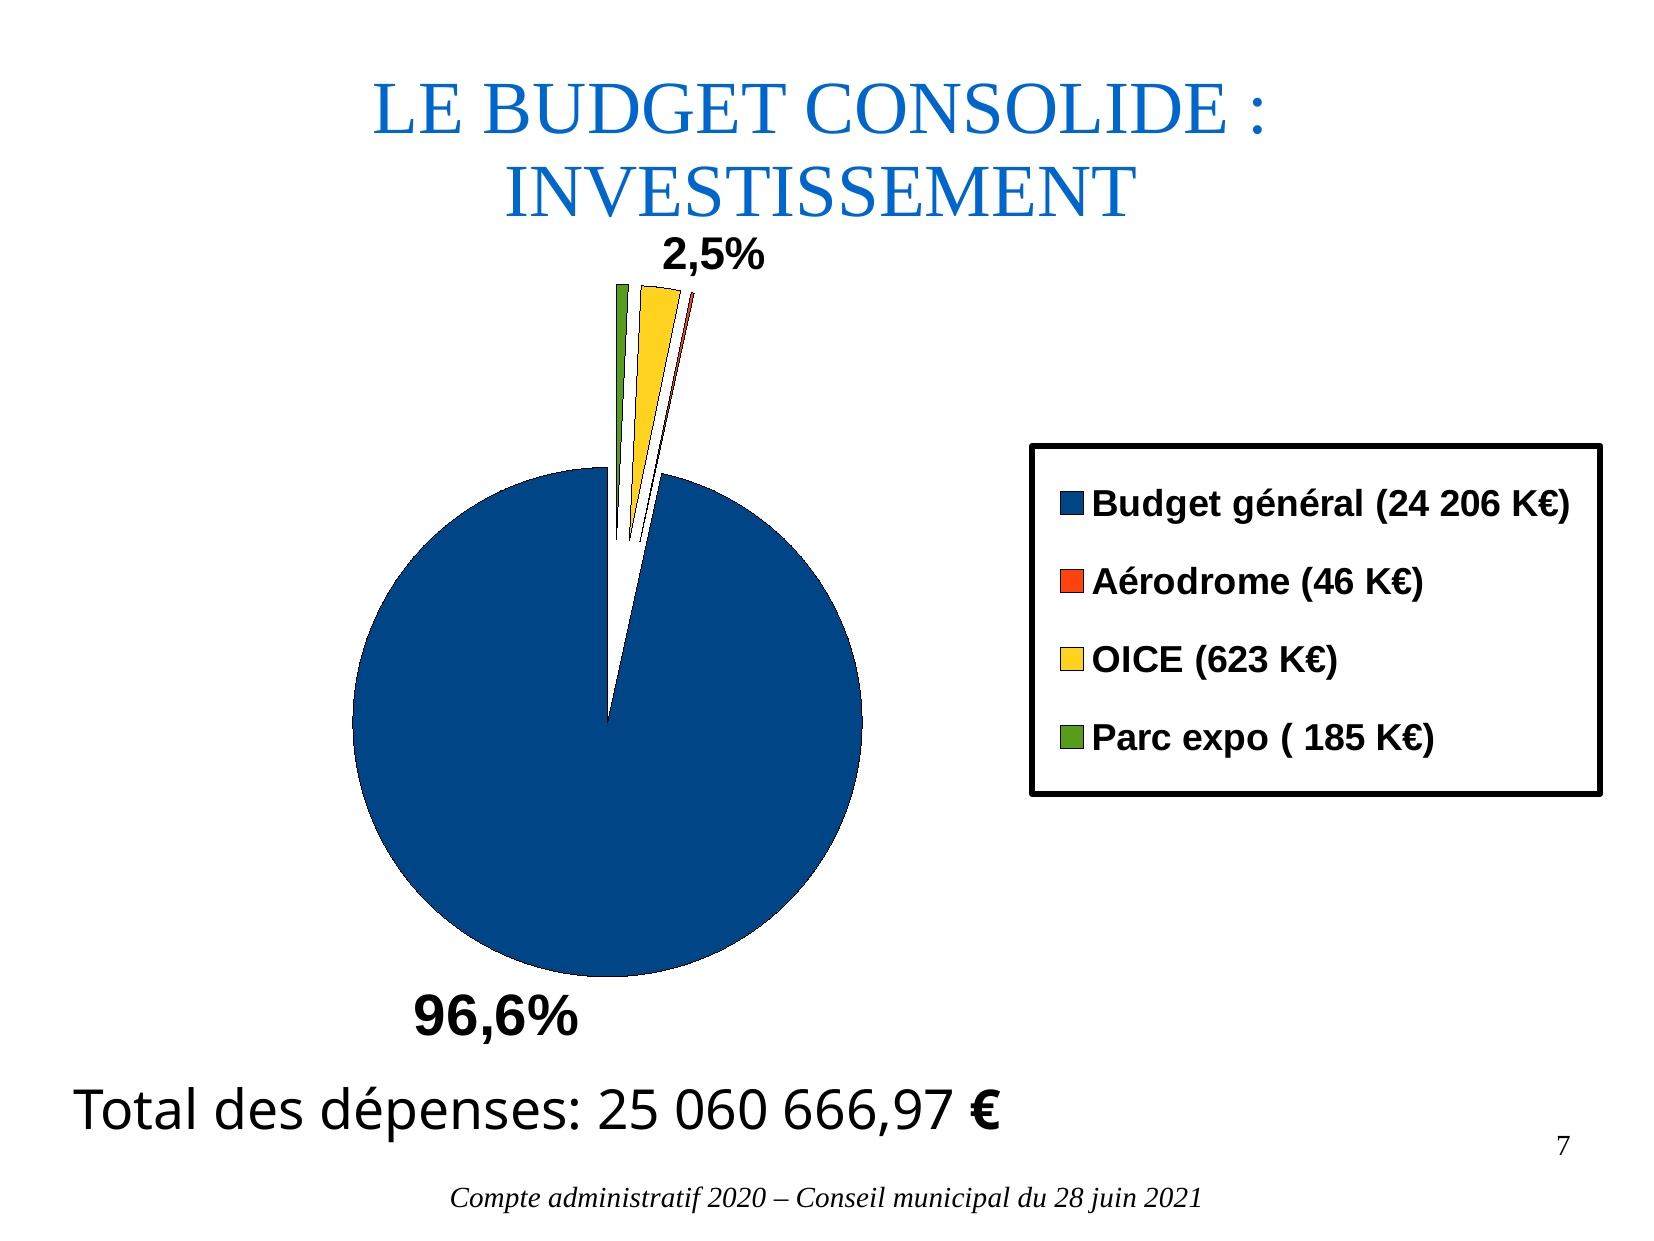

LE BUDGET CONSOLIDE : INVESTISSEMENT
### Chart
| Category | 1 colonne |
|---|---|
| Budget général (24 206 K€) | 24206177.06 |
| Aérodrome (46 K€) | 46224.05 |
| OICE (623 K€) | 623017.51 |
| Parc expo ( 185 K€) | 185248.35 |Total des dépenses: 25 060 666,97 €
7